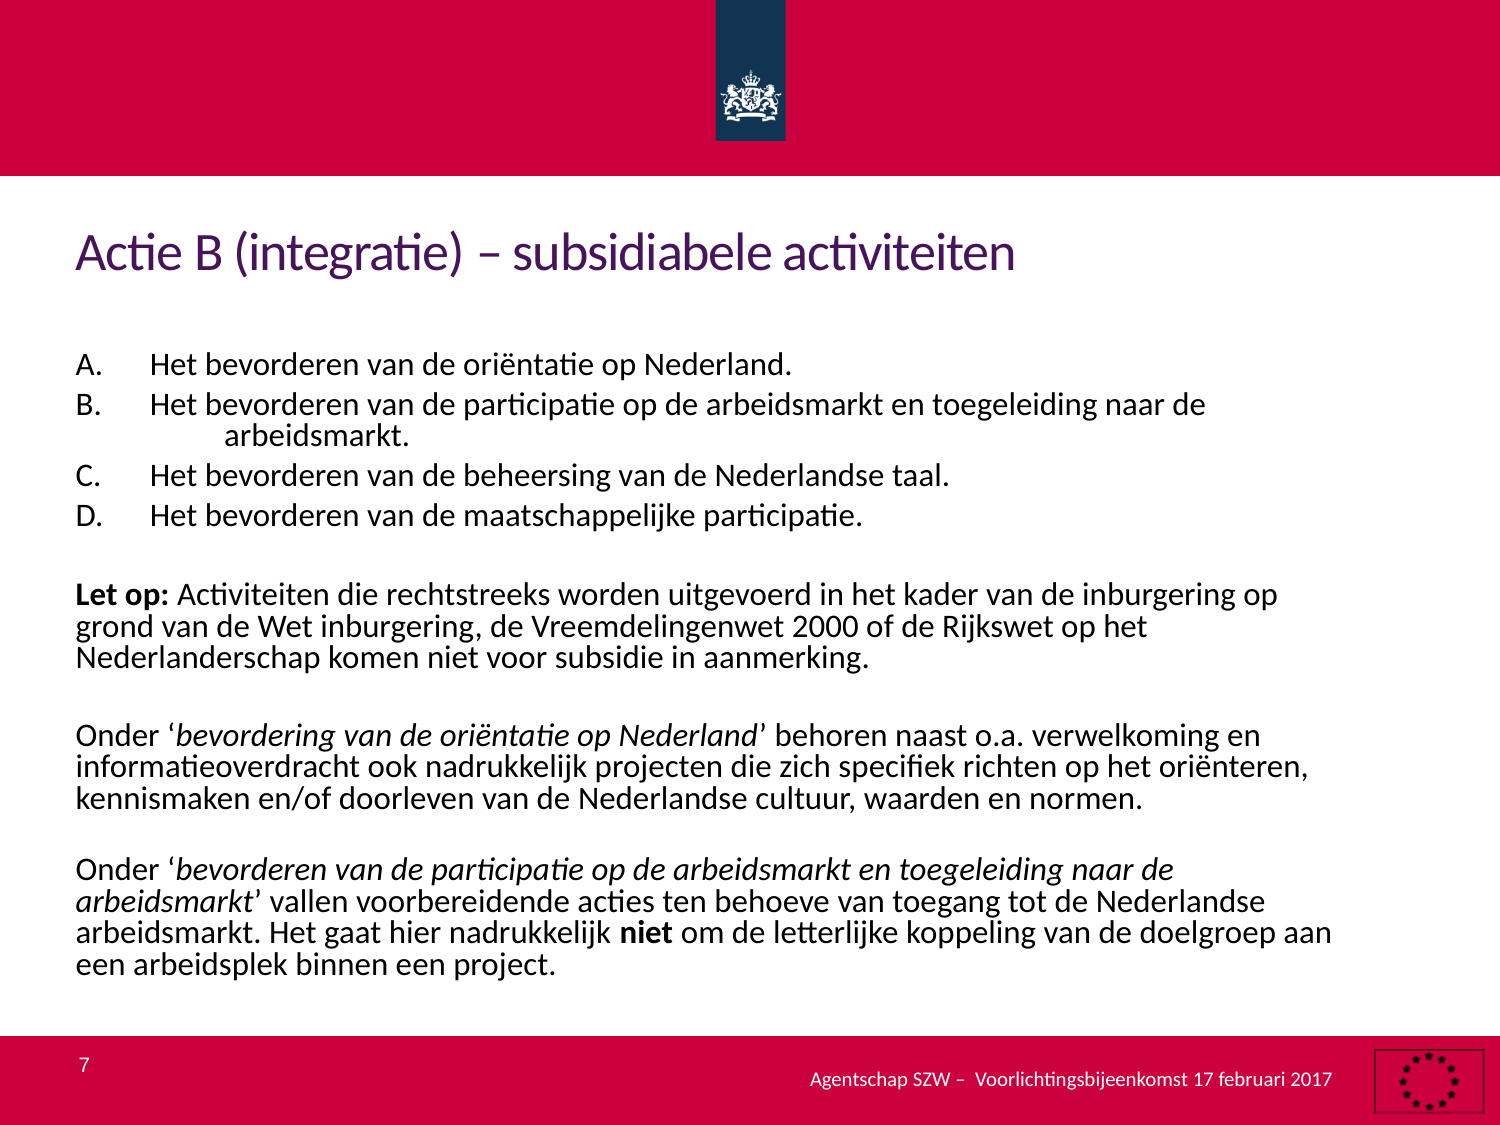

# Actie B (integratie) – subsidiabele activiteiten
Het bevorderen van de oriëntatie op Nederland.
Het bevorderen van de participatie op de arbeidsmarkt en toegeleiding naar de arbeidsmarkt.
Het bevorderen van de beheersing van de Nederlandse taal.
Het bevorderen van de maatschappelijke participatie.
Let op: Activiteiten die rechtstreeks worden uitgevoerd in het kader van de inburgering op grond van de Wet inburgering, de Vreemdelingenwet 2000 of de Rijkswet op het Nederlanderschap komen niet voor subsidie in aanmerking.
Onder ‘bevordering van de oriëntatie op Nederland’ behoren naast o.a. verwelkoming en informatieoverdracht ook nadrukkelijk projecten die zich specifiek richten op het oriënteren, kennismaken en/of doorleven van de Nederlandse cultuur, waarden en normen.
Onder ‘bevorderen van de participatie op de arbeidsmarkt en toegeleiding naar de arbeidsmarkt’ vallen voorbereidende acties ten behoeve van toegang tot de Nederlandse arbeidsmarkt. Het gaat hier nadrukkelijk niet om de letterlijke koppeling van de doelgroep aan een arbeidsplek binnen een project.
7
Agentschap SZW – Voorlichtingsbijeenkomst 17 februari 2017